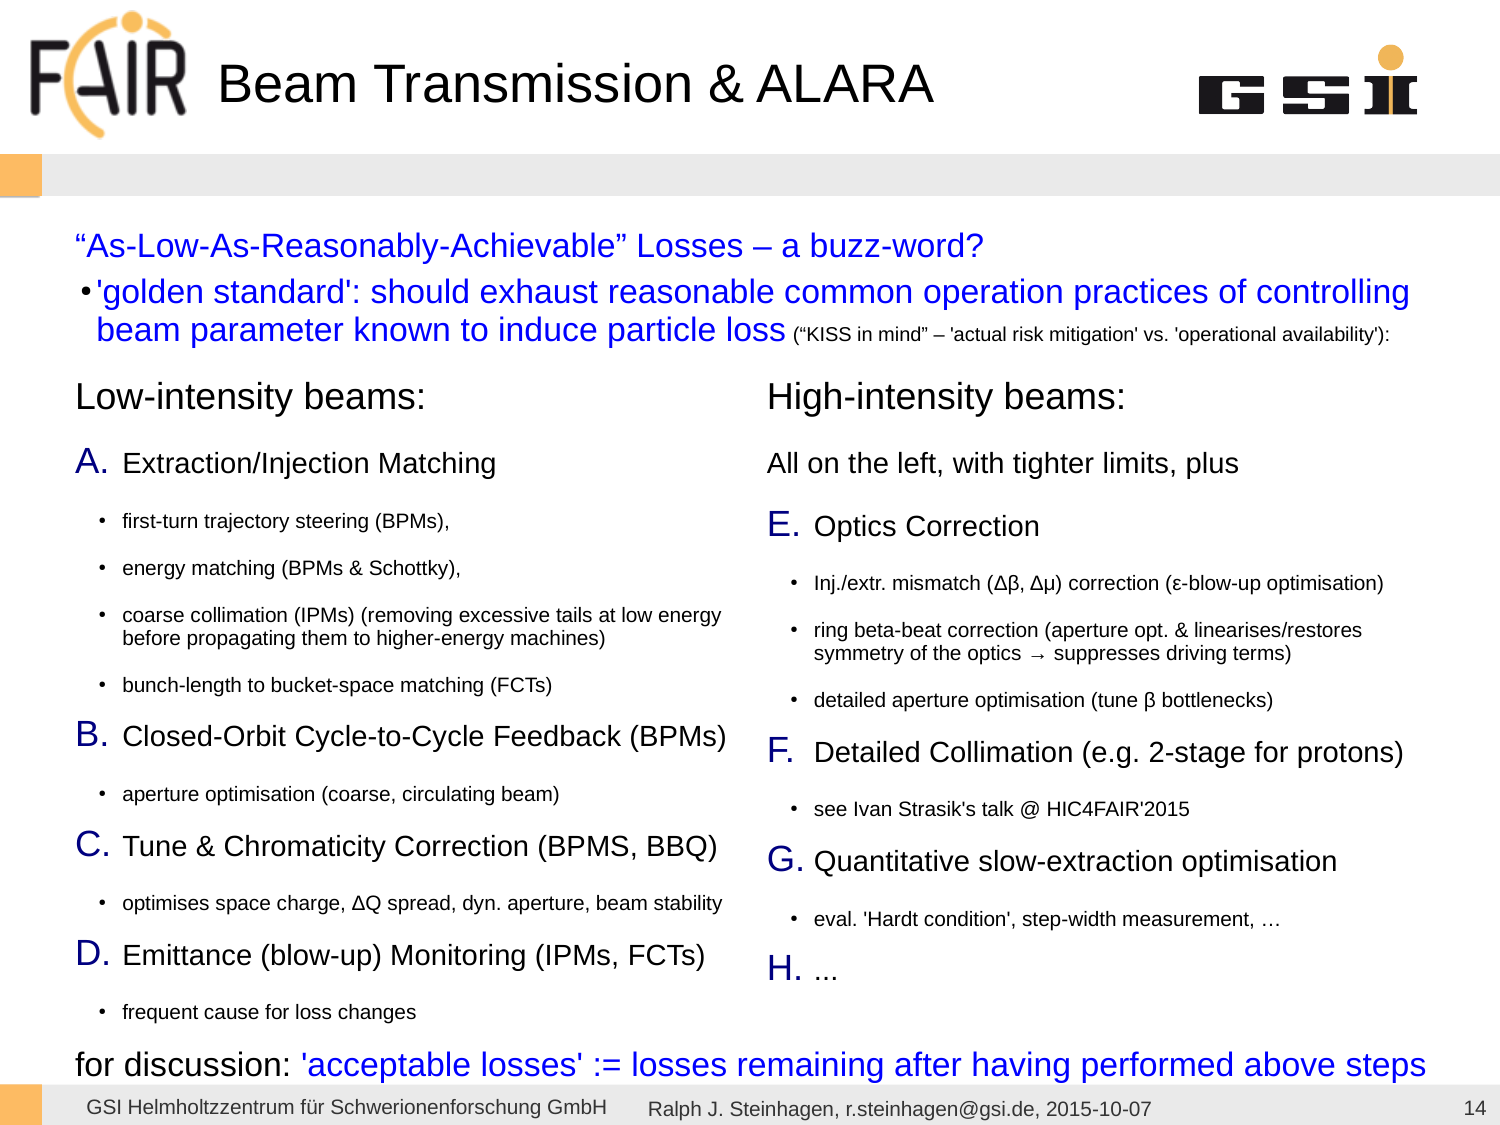

# Beam Transmission & ALARA
“As-Low-As-Reasonably-Achievable” Losses – a buzz-word?
'golden standard': should exhaust reasonable common operation practices of controlling beam parameter known to induce particle loss (“KISS in mind” – 'actual risk mitigation' vs. 'operational availability'):
Low-intensity beams:
Extraction/Injection Matching
first-turn trajectory steering (BPMs),
energy matching (BPMs & Schottky),
coarse collimation (IPMs) (removing excessive tails at low energy before propagating them to higher-energy machines)
bunch-length to bucket-space matching (FCTs)
Closed-Orbit Cycle-to-Cycle Feedback (BPMs)
aperture optimisation (coarse, circulating beam)
Tune & Chromaticity Correction (BPMS, BBQ)
optimises space charge, ΔQ spread, dyn. aperture, beam stability
Emittance (blow-up) Monitoring (IPMs, FCTs)
frequent cause for loss changes
High-intensity beams:
All on the left, with tighter limits, plus
Optics Correction
Inj./extr. mismatch (Δβ, Δμ) correction (ε-blow-up optimisation)
ring beta-beat correction (aperture opt. & linearises/restores symmetry of the optics → suppresses driving terms)
detailed aperture optimisation (tune β bottlenecks)
Detailed Collimation (e.g. 2-stage for protons)
see Ivan Strasik's talk @ HIC4FAIR'2015
Quantitative slow-extraction optimisation
eval. 'Hardt condition', step-width measurement, …
...
for discussion: 'acceptable losses' := losses remaining after having performed above steps